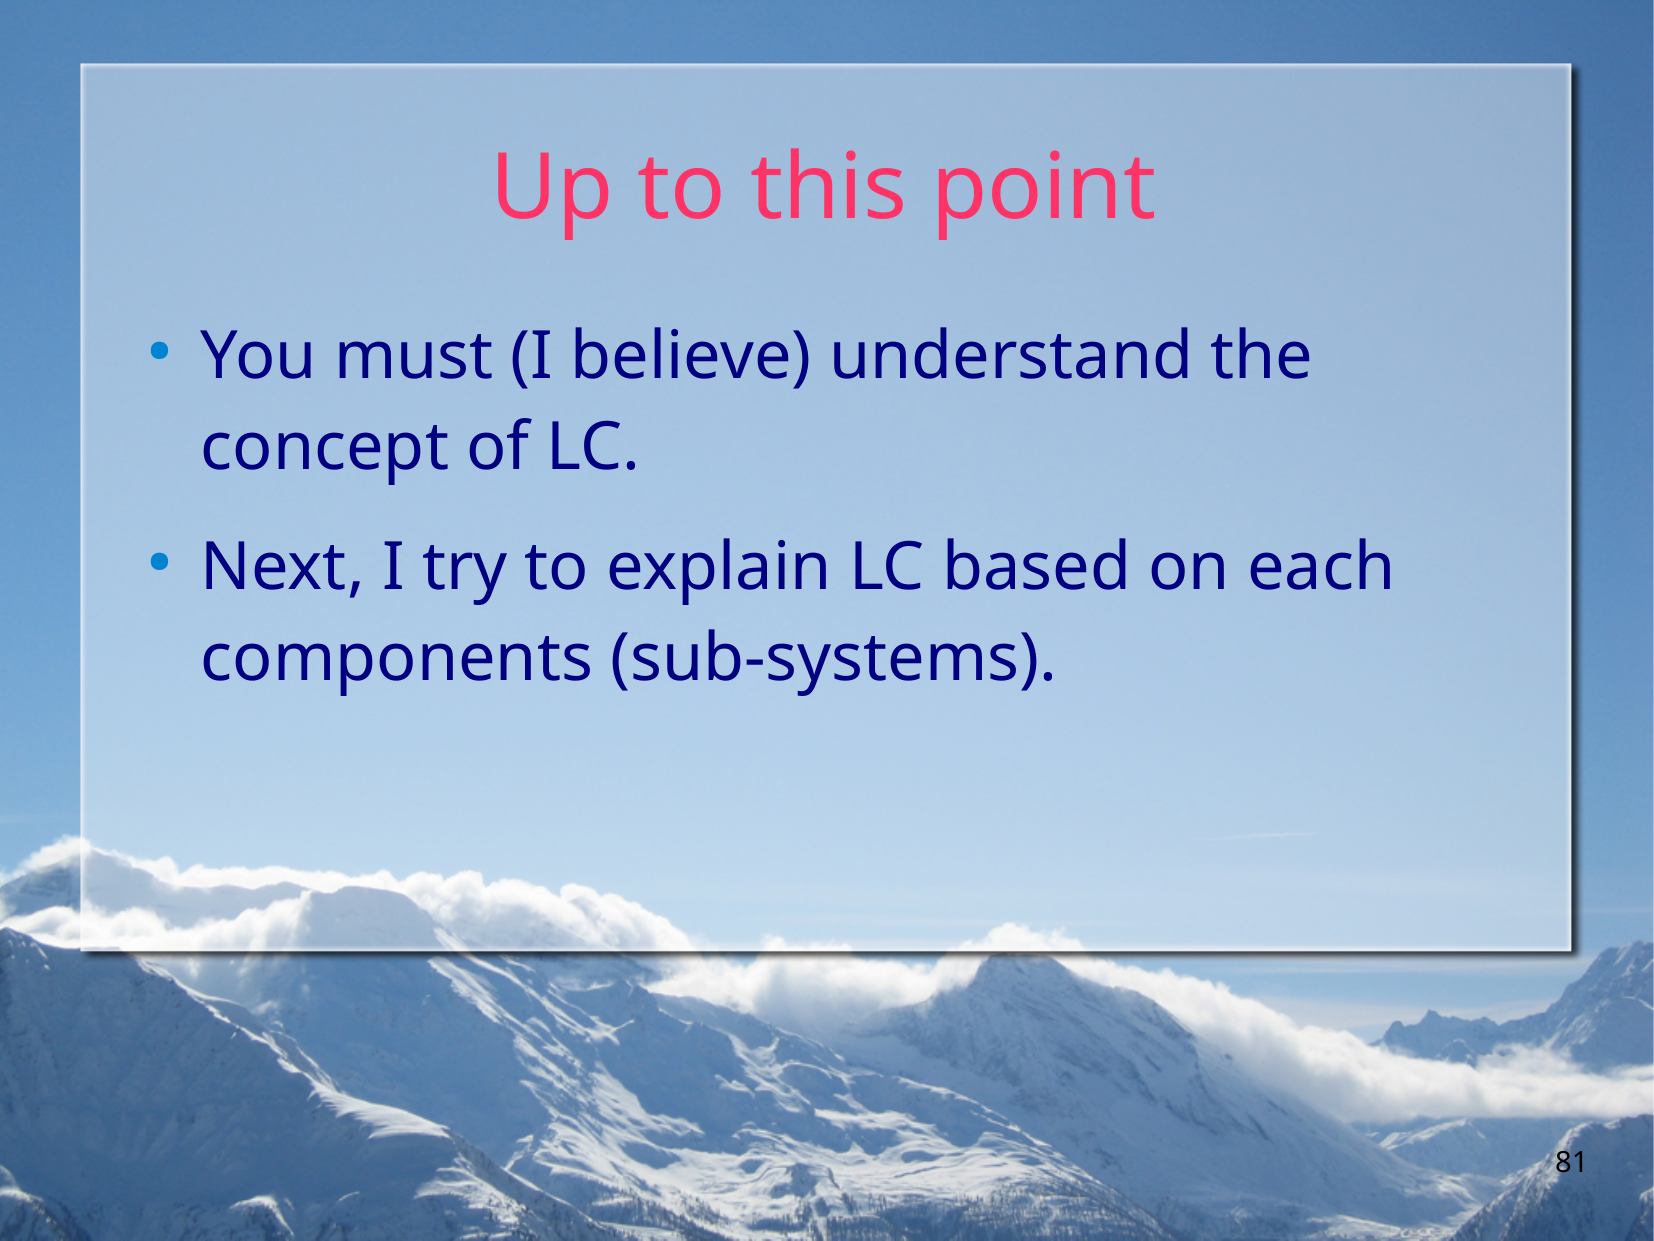

# Up to this point
You must (I believe) understand the concept of LC.
Next, I try to explain LC based on each components (sub-systems).
81